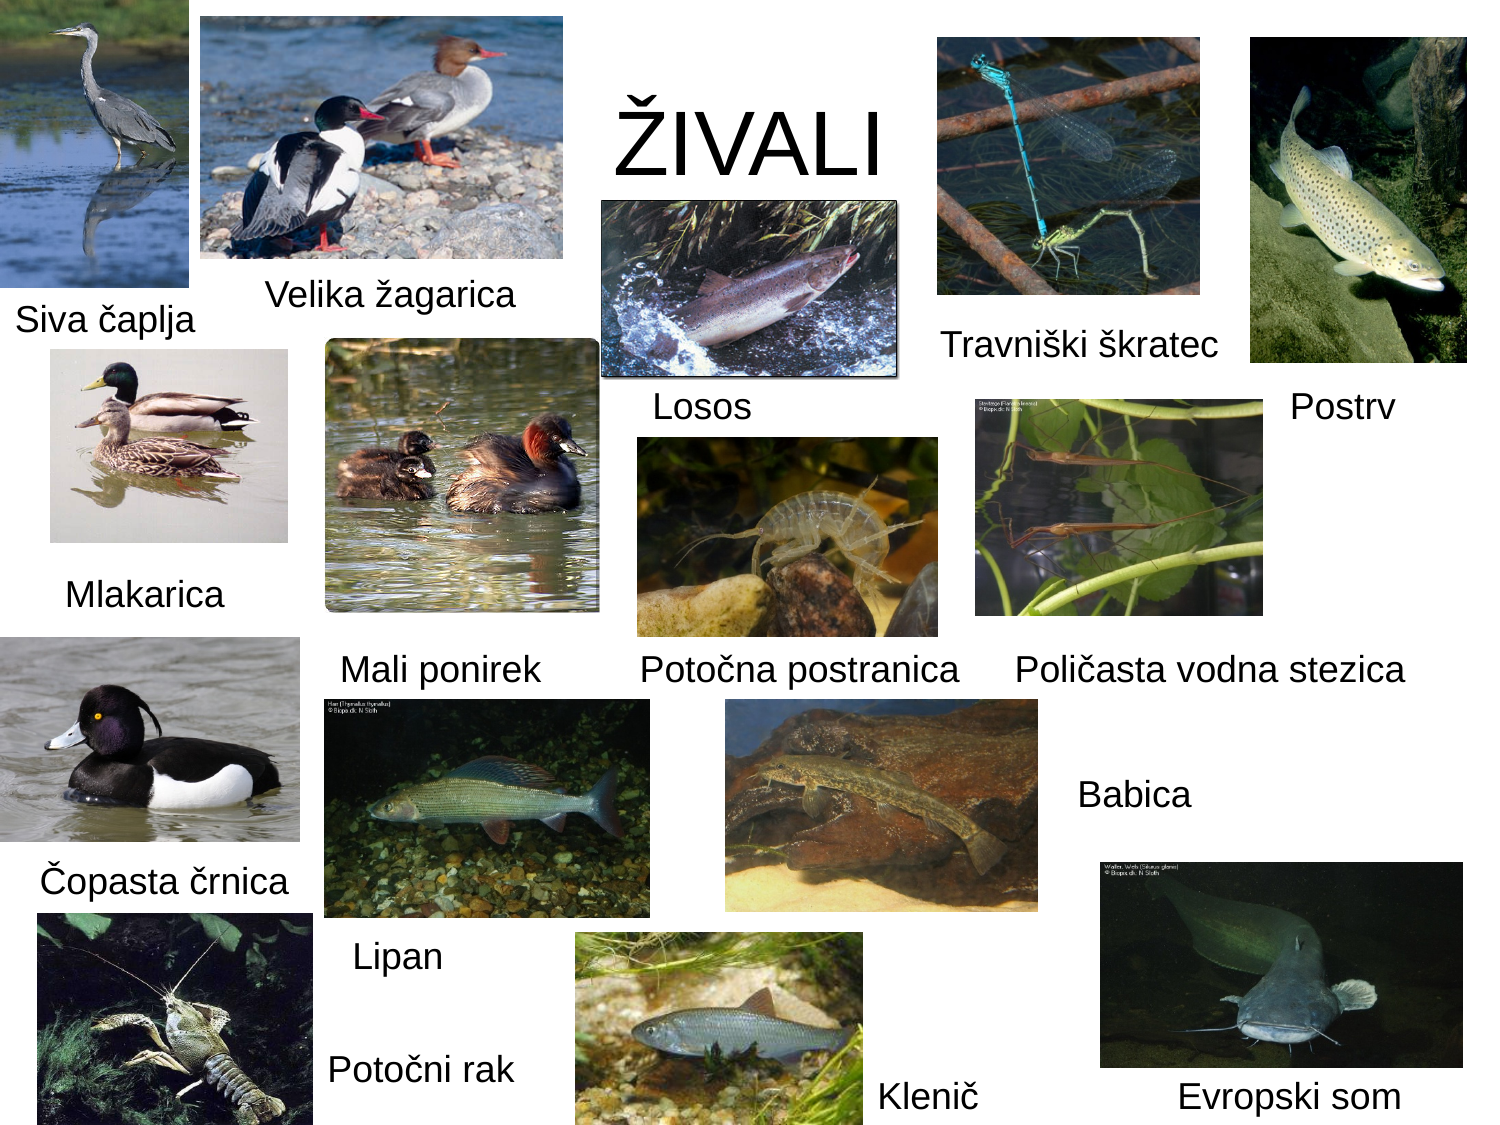

# ŽIVALI
Velika žagarica
Siva čaplja
Travniški škratec
Losos
Postrv
Mlakarica
Mali ponirek
Potočna postranica
Poličasta vodna stezica
Babica
Čopasta črnica
Lipan
Potočni rak
Klenič
Evropski som